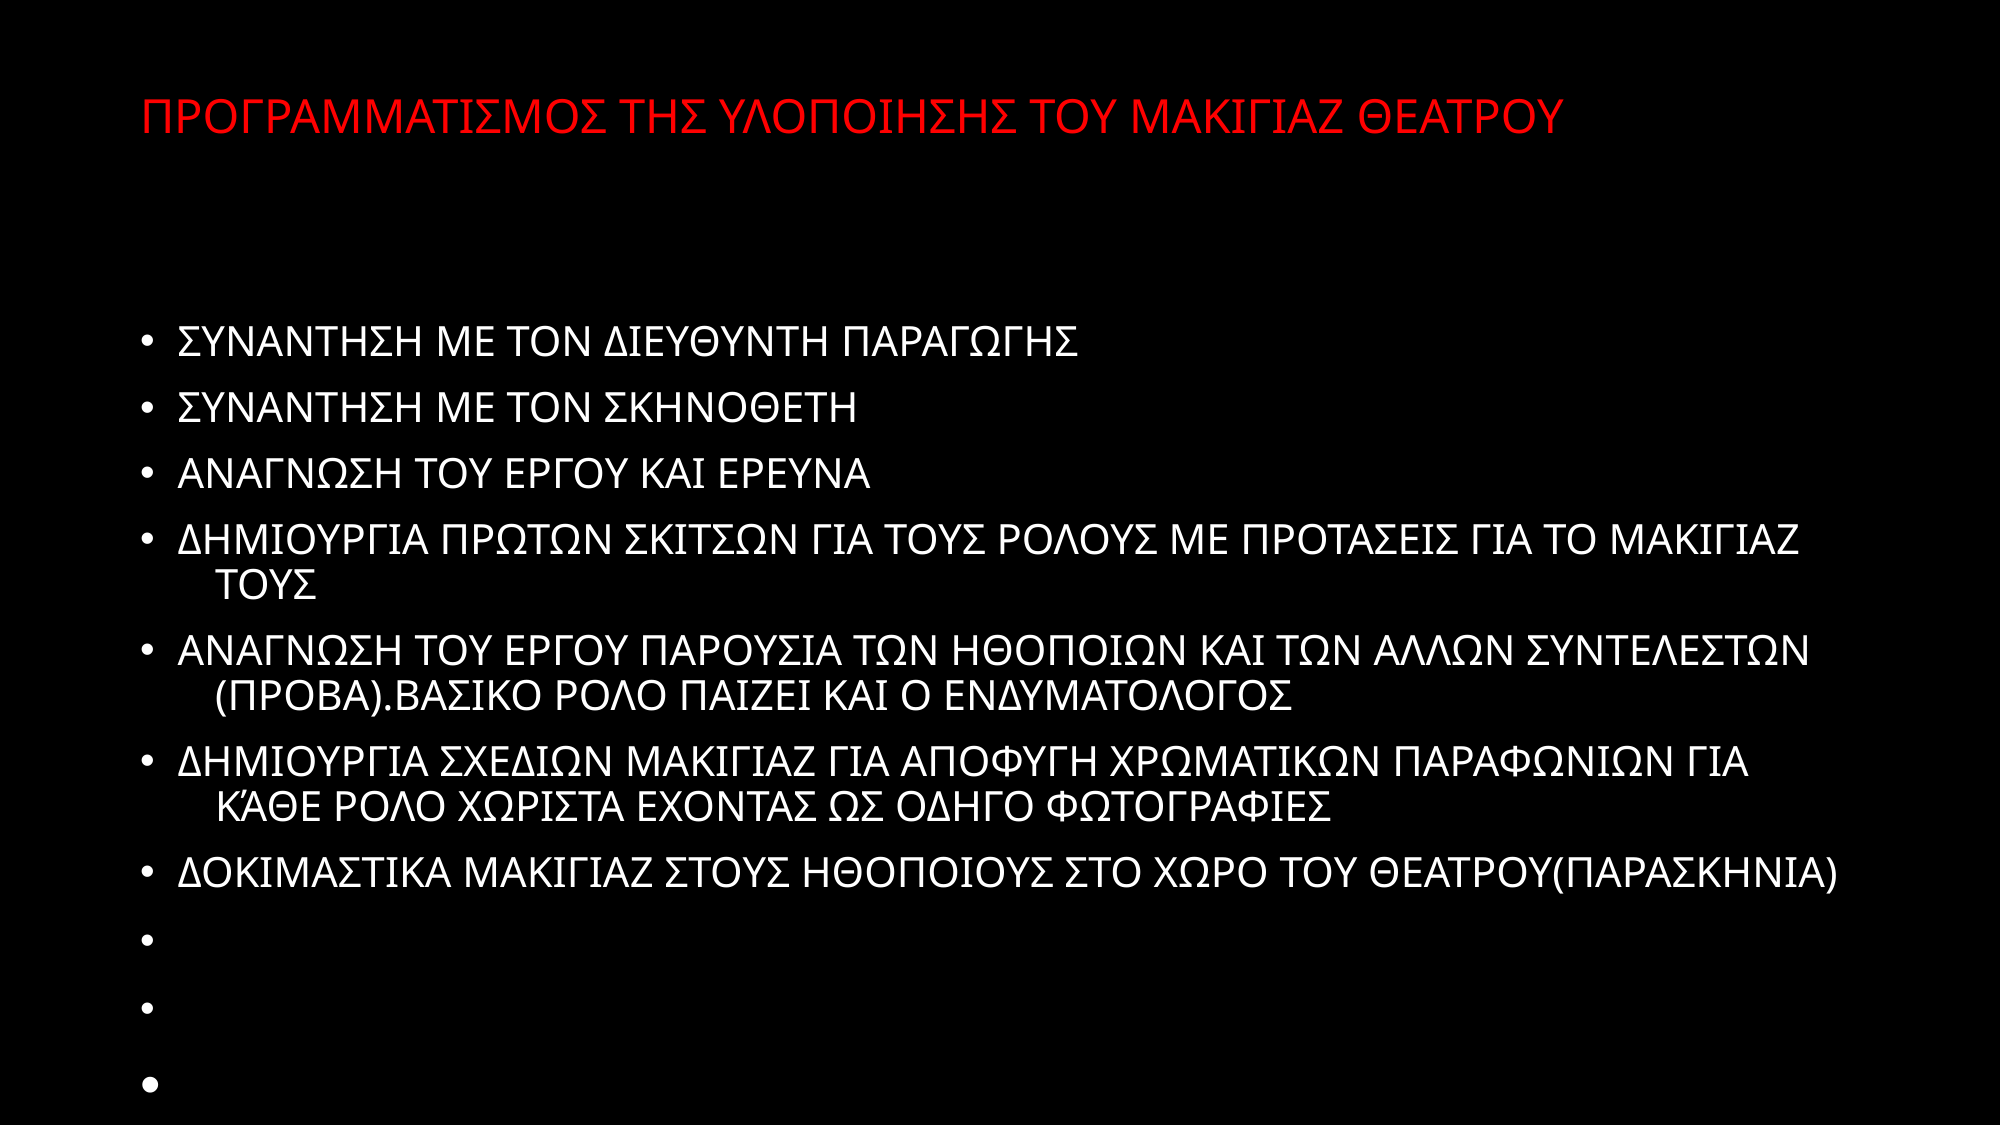

# ΠΡΟΓΡΑΜΜΑΤΙΣΜΟΣ ΤΗΣ ΥΛΟΠΟΙΗΣΗΣ ΤΟΥ ΜΑΚΙΓΙΑΖ ΘΕΑΤΡΟΥ
ΣΥΝΑΝΤΗΣΗ ΜΕ ΤΟΝ ΔΙΕΥΘΥΝΤΗ ΠΑΡΑΓΩΓΗΣ
ΣΥΝΑΝΤΗΣΗ ΜΕ ΤΟΝ ΣΚΗΝΟΘΕΤΗ
ΑΝΑΓΝΩΣΗ ΤΟΥ ΕΡΓΟΥ ΚΑΙ ΕΡΕΥΝΑ
ΔΗΜΙΟΥΡΓΙΑ ΠΡΩΤΩΝ ΣΚΙΤΣΩΝ ΓΙΑ ΤΟΥΣ ΡΟΛΟΥΣ ΜΕ ΠΡΟΤΑΣΕΙΣ ΓΙΑ ΤΟ ΜΑΚΙΓΙΑΖ ΤΟΥΣ
ΑΝΑΓΝΩΣΗ ΤΟΥ ΕΡΓΟΥ ΠΑΡΟΥΣΙΑ ΤΩΝ ΗΘΟΠΟΙΩΝ ΚΑΙ ΤΩΝ ΑΛΛΩΝ ΣΥΝΤΕΛΕΣΤΩΝ (ΠΡΟΒΑ).ΒΑΣΙΚΟ ΡΟΛΟ ΠΑΙΖΕΙ ΚΑΙ Ο ΕΝΔΥΜΑΤΟΛΟΓΟΣ
ΔΗΜΙΟΥΡΓΙΑ ΣΧΕΔΙΩΝ ΜΑΚΙΓΙΑΖ ΓΙΑ ΑΠΟΦΥΓΗ ΧΡΩΜΑΤΙΚΩΝ ΠΑΡΑΦΩΝΙΩΝ ΓΙΑ ΚΆΘΕ ΡΟΛΟ ΧΩΡΙΣΤΑ ΕΧΟΝΤΑΣ ΩΣ ΟΔΗΓΟ ΦΩΤΟΓΡΑΦΙΕΣ
ΔΟΚΙΜΑΣΤΙΚΑ ΜΑΚΙΓΙΑΖ ΣΤΟΥΣ ΗΘΟΠΟΙΟΥΣ ΣΤΟ ΧΩΡΟ ΤΟΥ ΘΕΑΤΡΟΥ(ΠΑΡΑΣΚΗΝΙΑ)